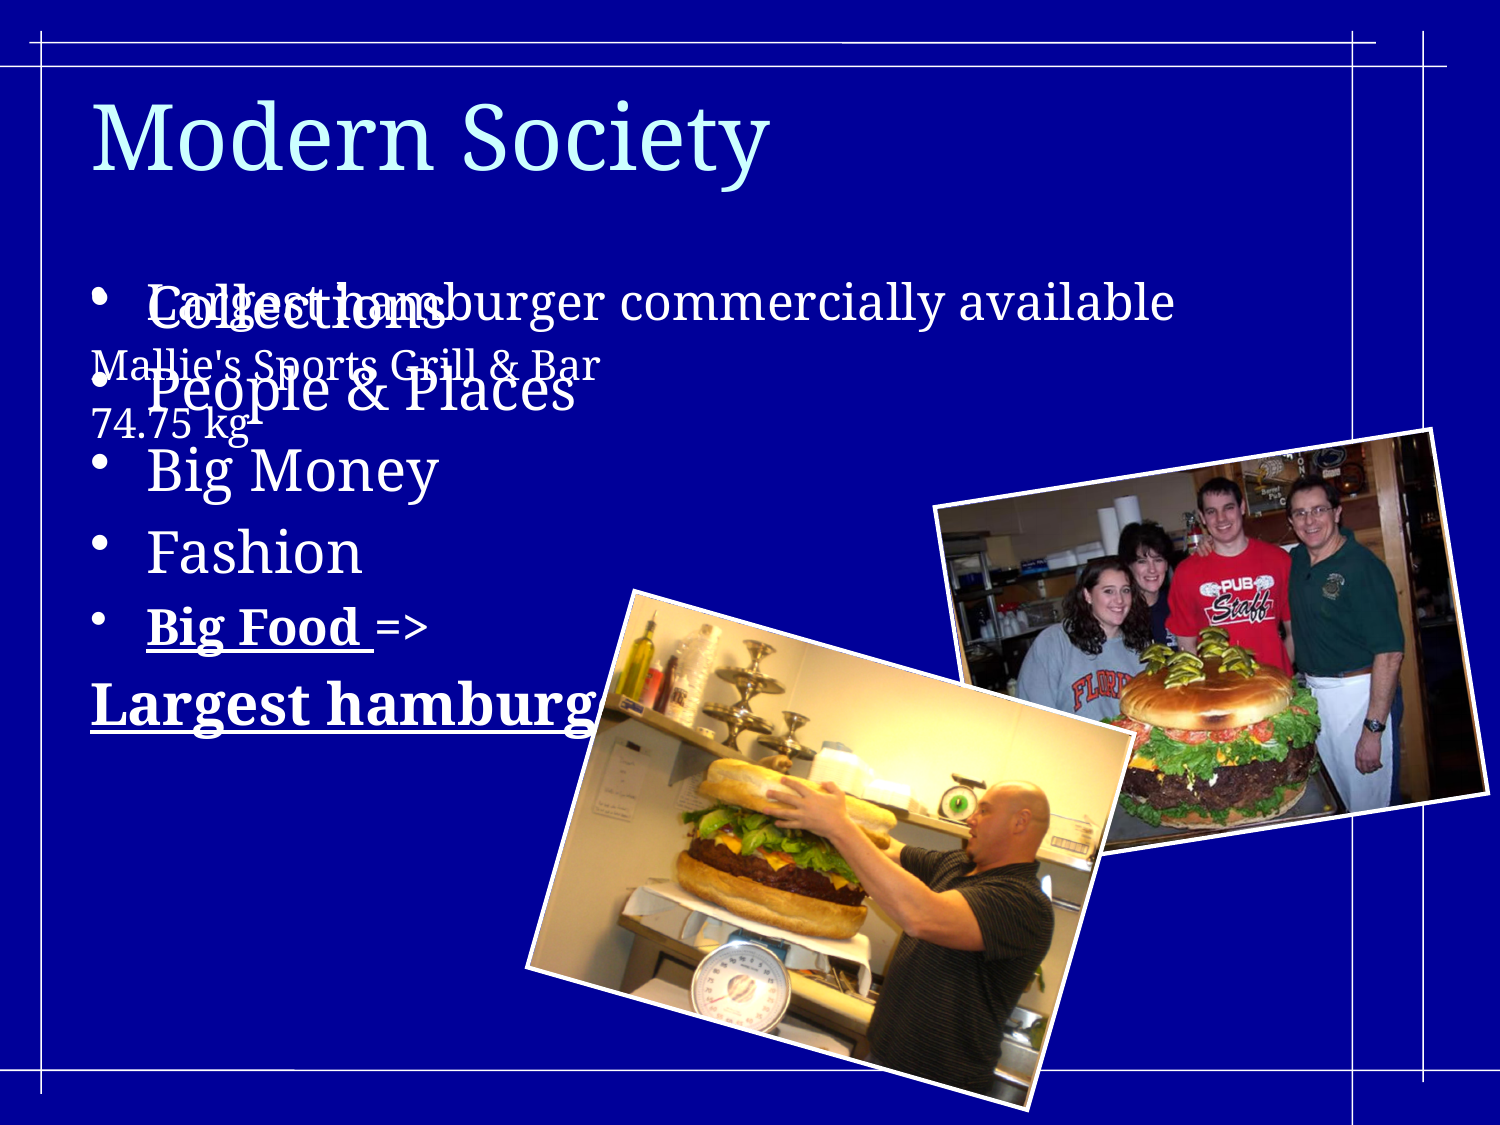

# Modern Society
Collections
People & Places
Big Money
Fashion
Big Food =>
Largest hamburger
Largest hamburger commercially available
Mallie's Sports Grill & Bar
74.75 kg